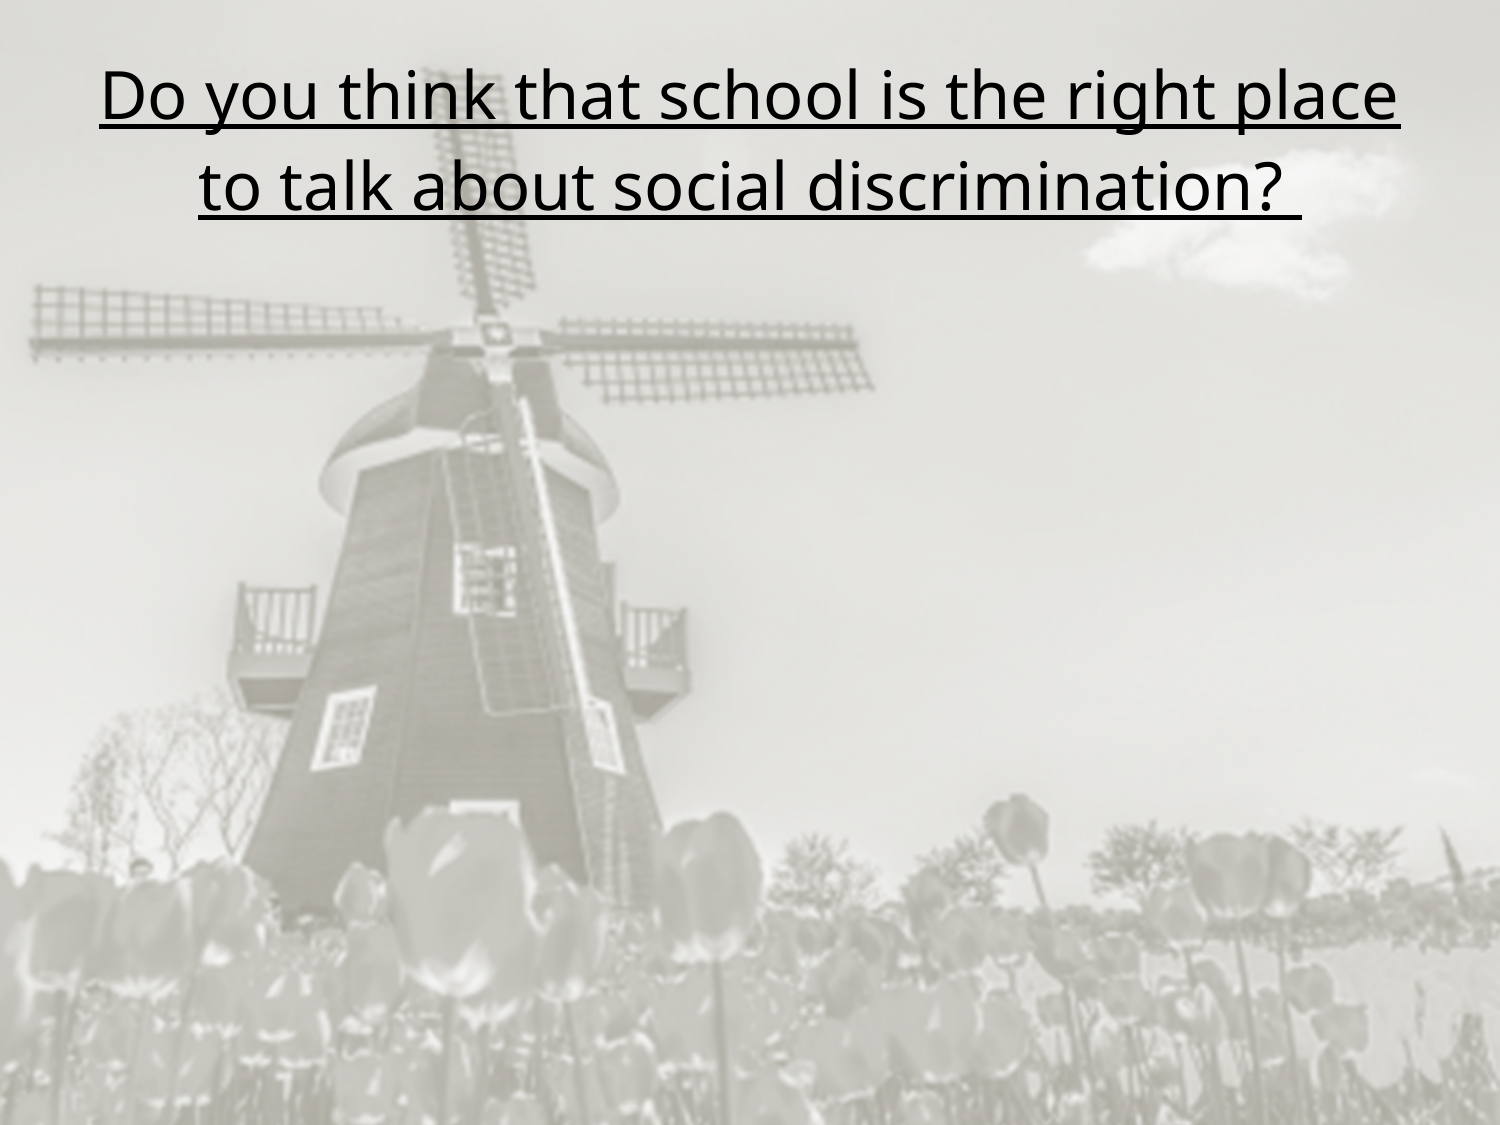

Do you think that school is the right place to talk about social discrimination?
#